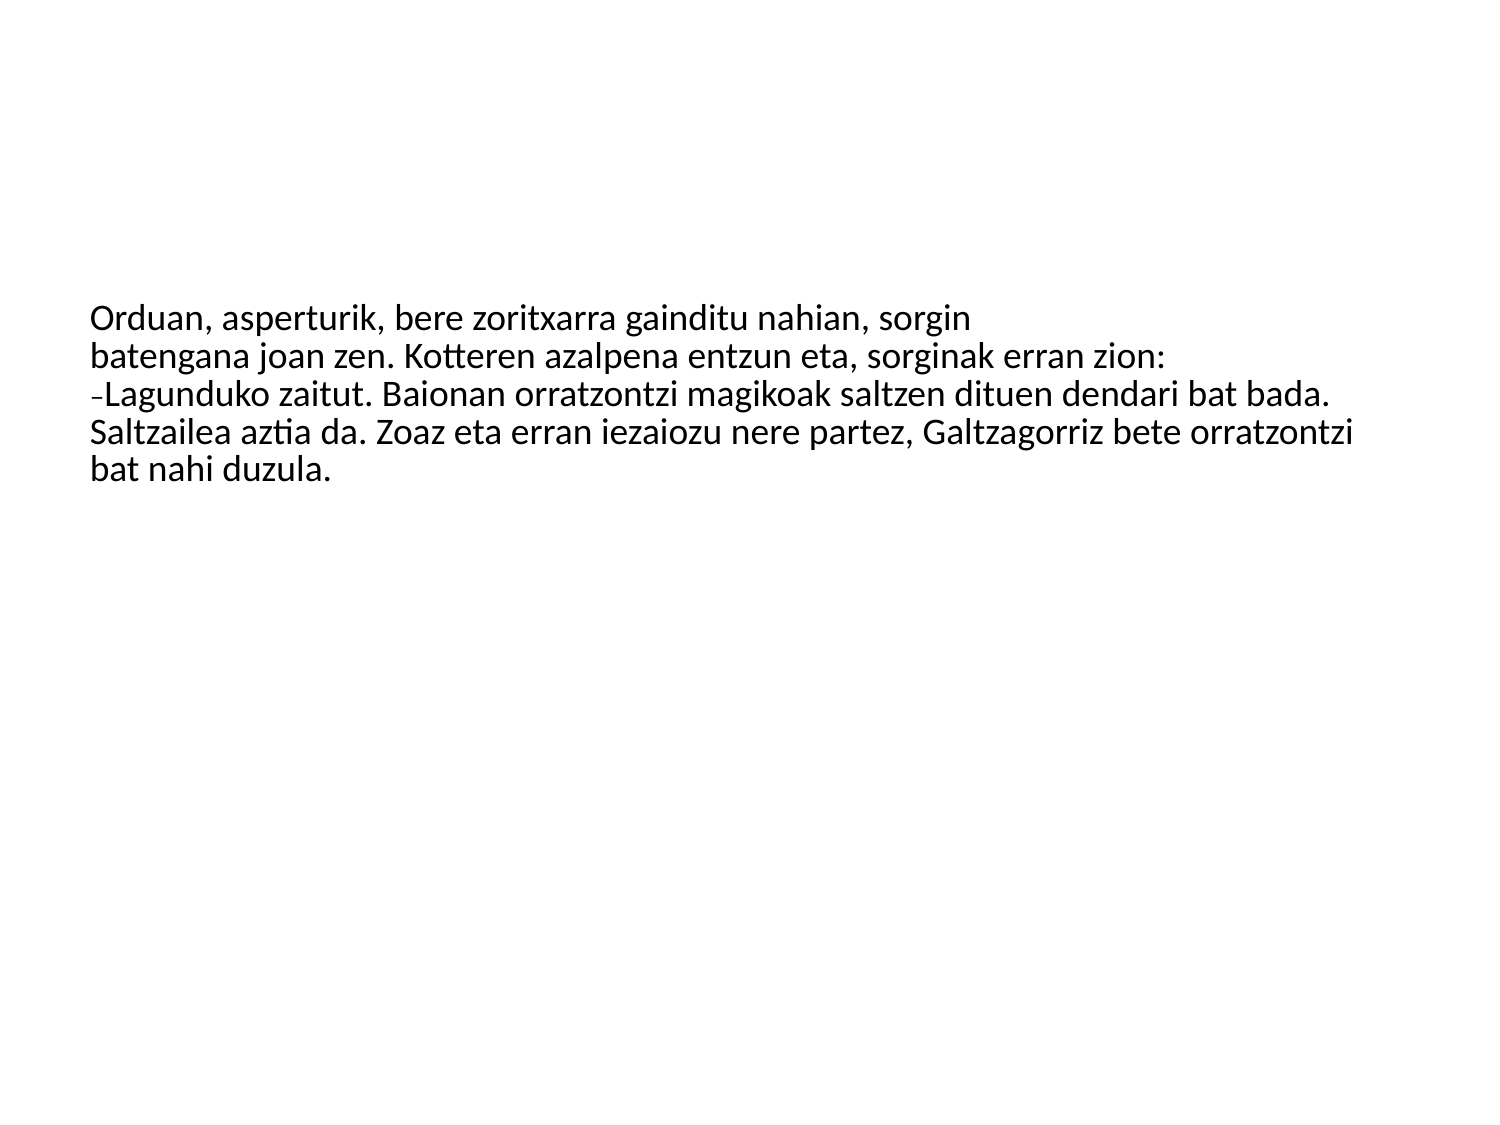

Orduan, asperturik, bere zoritxarra gainditu nahian, sorgin
batengana joan zen. Kotteren azalpena entzun eta, sorginak erran zion:
–Lagunduko zaitut. Baionan orratzontzi magikoak saltzen dituen dendari bat bada. Saltzailea aztia da. Zoaz eta erran iezaiozu nere partez, Galtzagorriz bete orratzontzi bat nahi duzula.